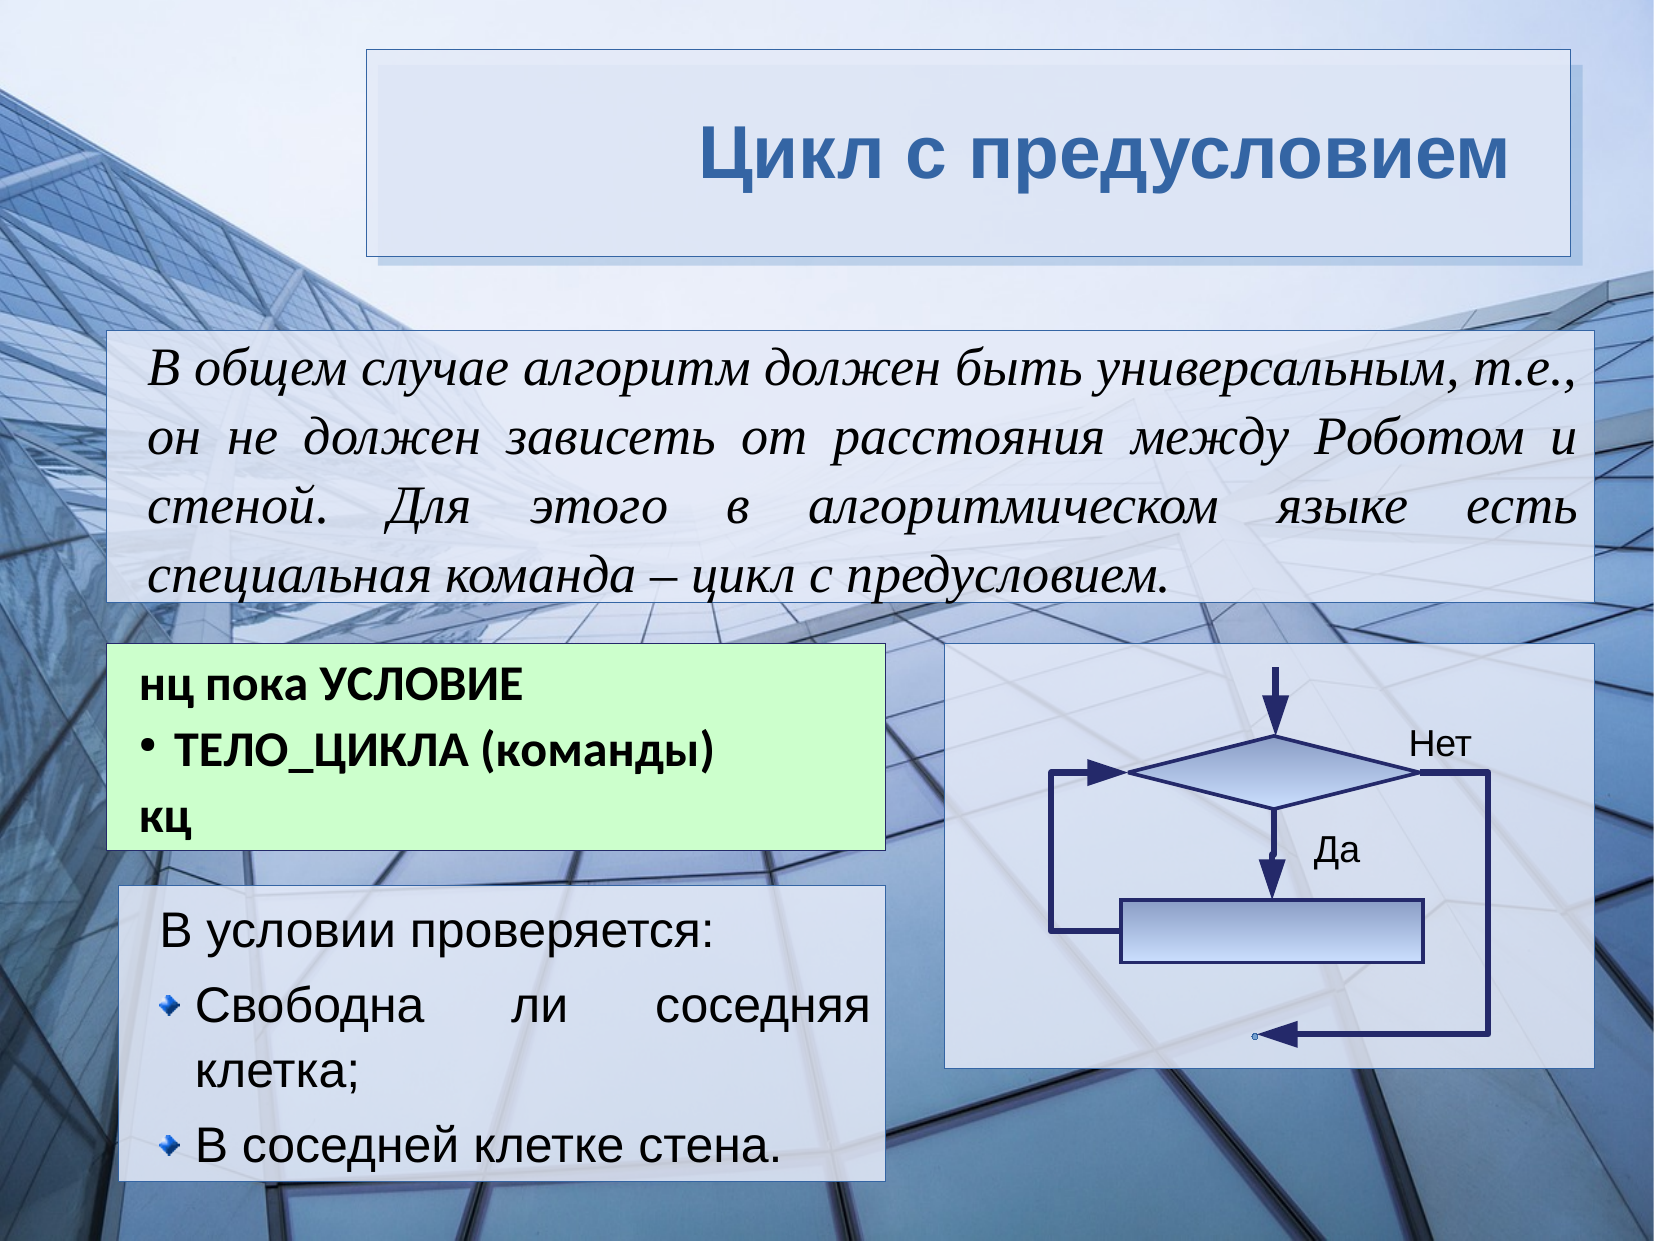

# Цикл с предусловием
В общем случае алгоритм должен быть универсальным, т.е., он не должен зависеть от расстояния между Роботом и стеной. Для этого в алгоритмическом языке есть специальная команда – цикл с предусловием.
нц пока УСЛОВИЕ
ТЕЛО_ЦИКЛА (команды)
кц
Нет
Да
В условии проверяется:
Свободна ли соседняя клетка;
В соседней клетке стена.